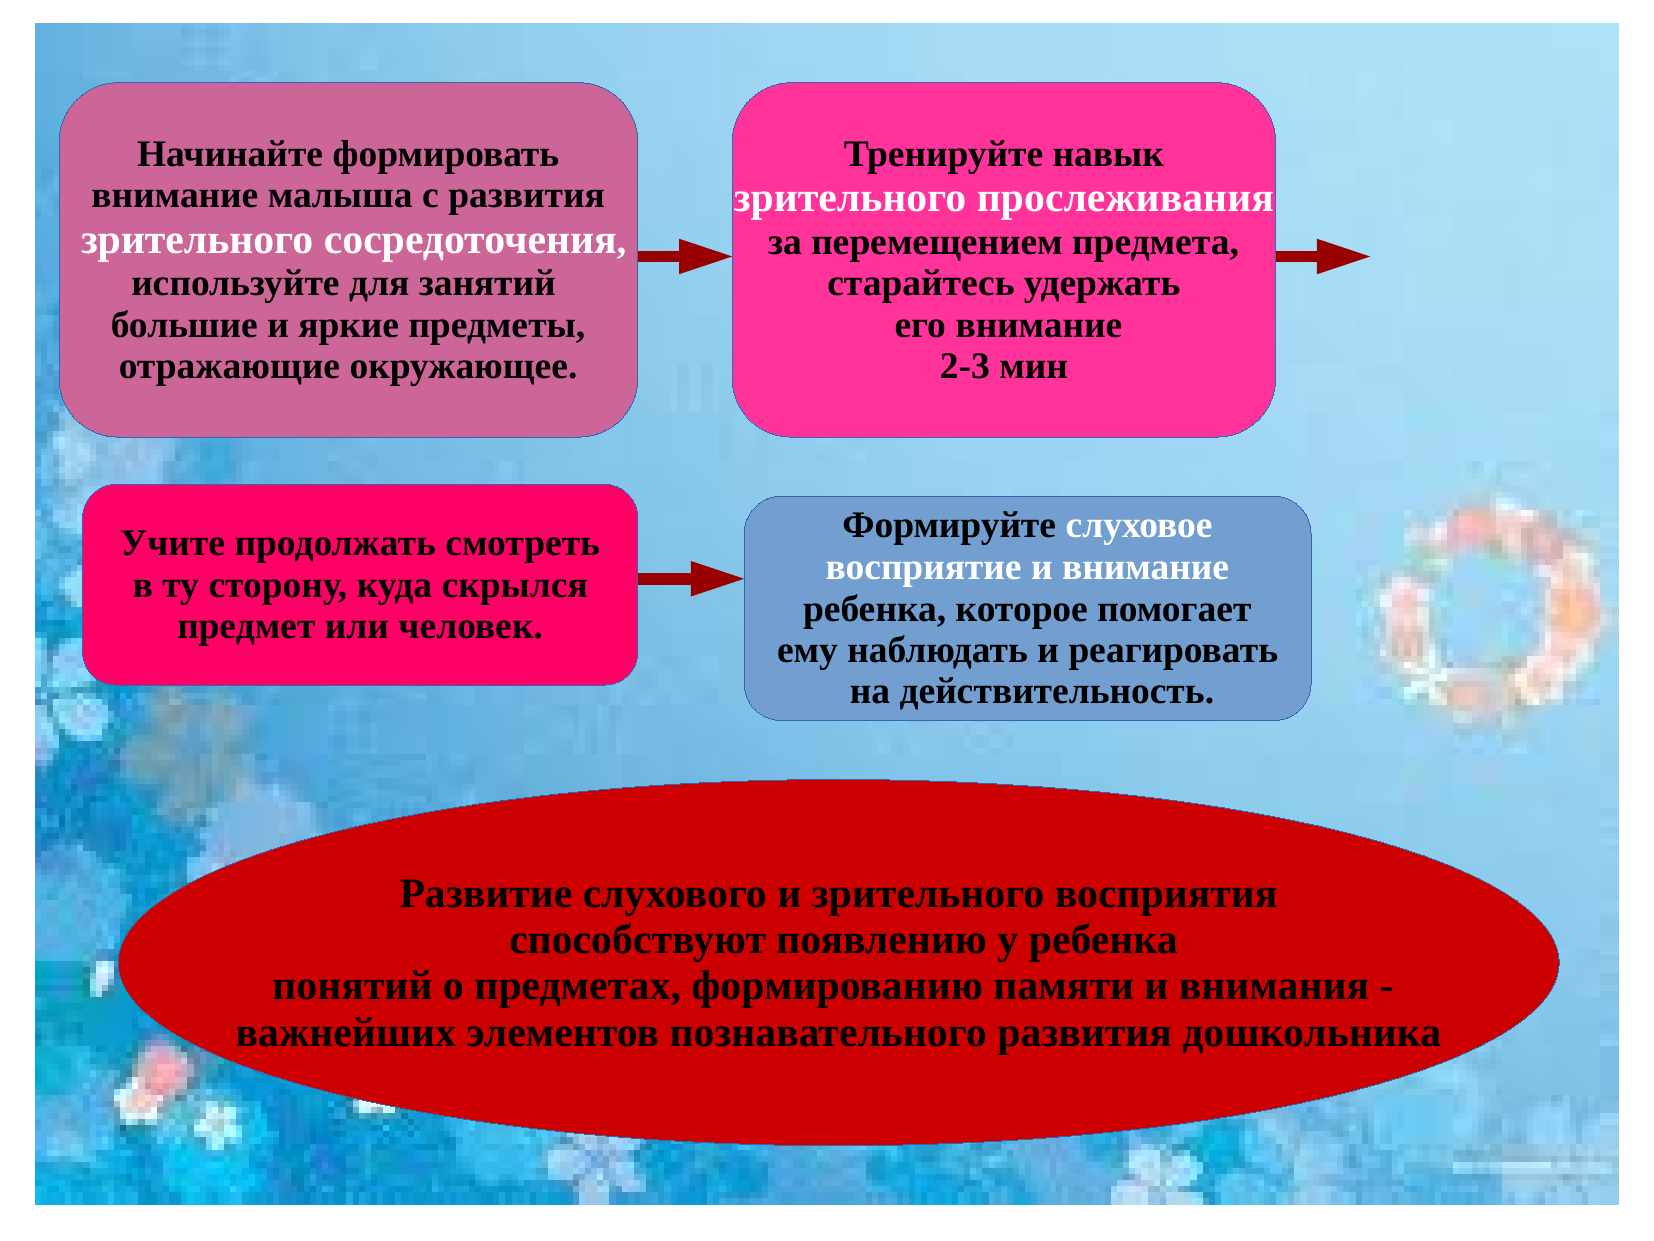

#
Начинайте формировать
внимание малыша с развития
 зрительного сосредоточения,
используйте для занятий
большие и яркие предметы,
отражающие окружающее.
Тренируйте навык
зрительного прослеживания
за перемещением предмета,
старайтесь удержать
 его внимание
2-3 мин
### Chart
| Category | Столбец 1 | Столбец 2 | Столбец 3 |
|---|---|---|---|
| Строка 1 | 9.1 | 3.2 | 4.54 |
| Строка 2 | 2.4 | 8.8 | 9.65 |
| Строка 3 | 3.1 | 1.5 | 3.7 |
| Строка 4 | 4.3 | 9.02 | 6.2 |Учите продолжать смотреть
в ту сторону, куда скрылся
 предмет или человек.
Формируйте слуховое
восприятие и внимание
ребенка, которое помогает
ему наблюдать и реагировать
 на действительность.
Развитие слухового и зрительного восприятия
 способствуют появлению у ребенка
понятий о предметах, формированию памяти и внимания -
важнейших элементов познавательного развития дошкольника